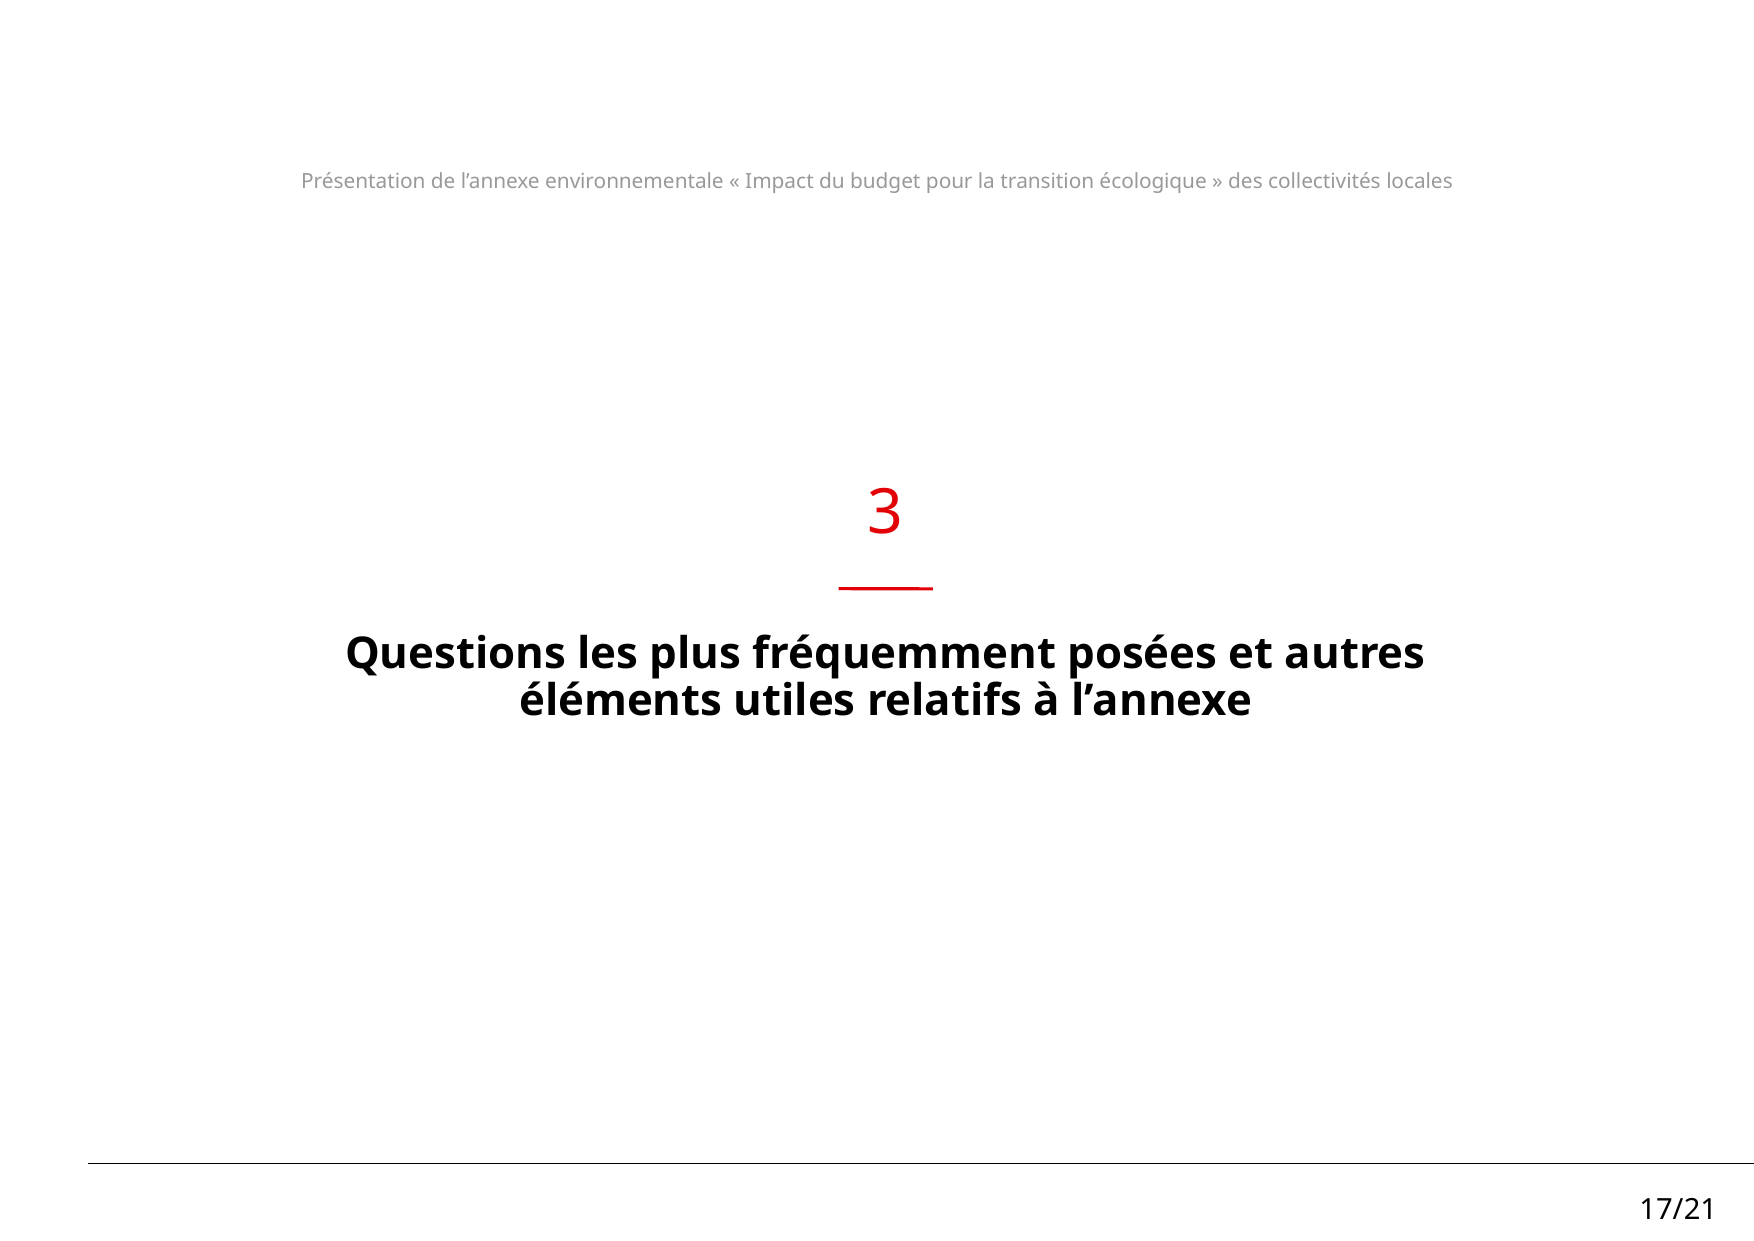

Présentation de l’annexe environnementale « Impact du budget pour la transition écologique » des collectivités locales
3
Questions les plus fréquemment posées et autres éléments utiles relatifs à l’annexe